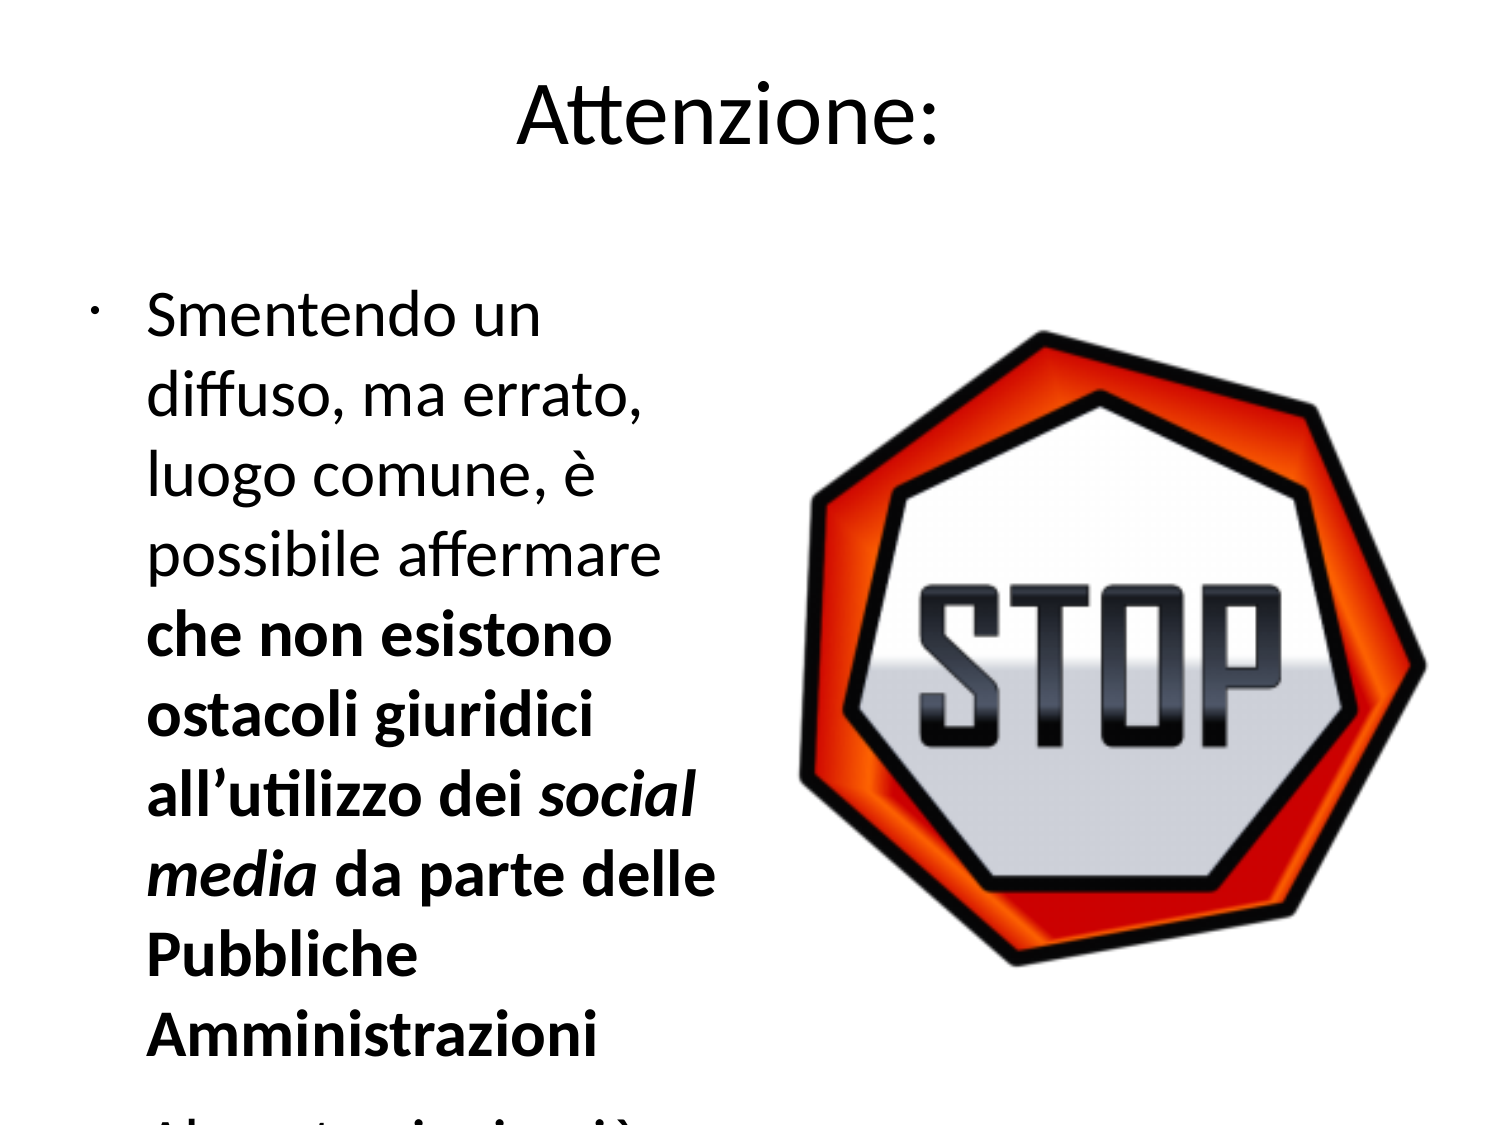

# Attenzione:
Smentendo un diffuso, ma errato, luogo comune, è possibile affermare che non esistono ostacoli giuridici all’utilizzo dei social media da parte delle Pubbliche Amministrazioni
Al contrario, in più documenti come le Linee guida per i siti web della PA, il Ministro per la pubblica amministrazione e l'innovazione ha auspicato un uso proficuo dei social media per fini istituzionali, specialmente nel campo della comunicazione.